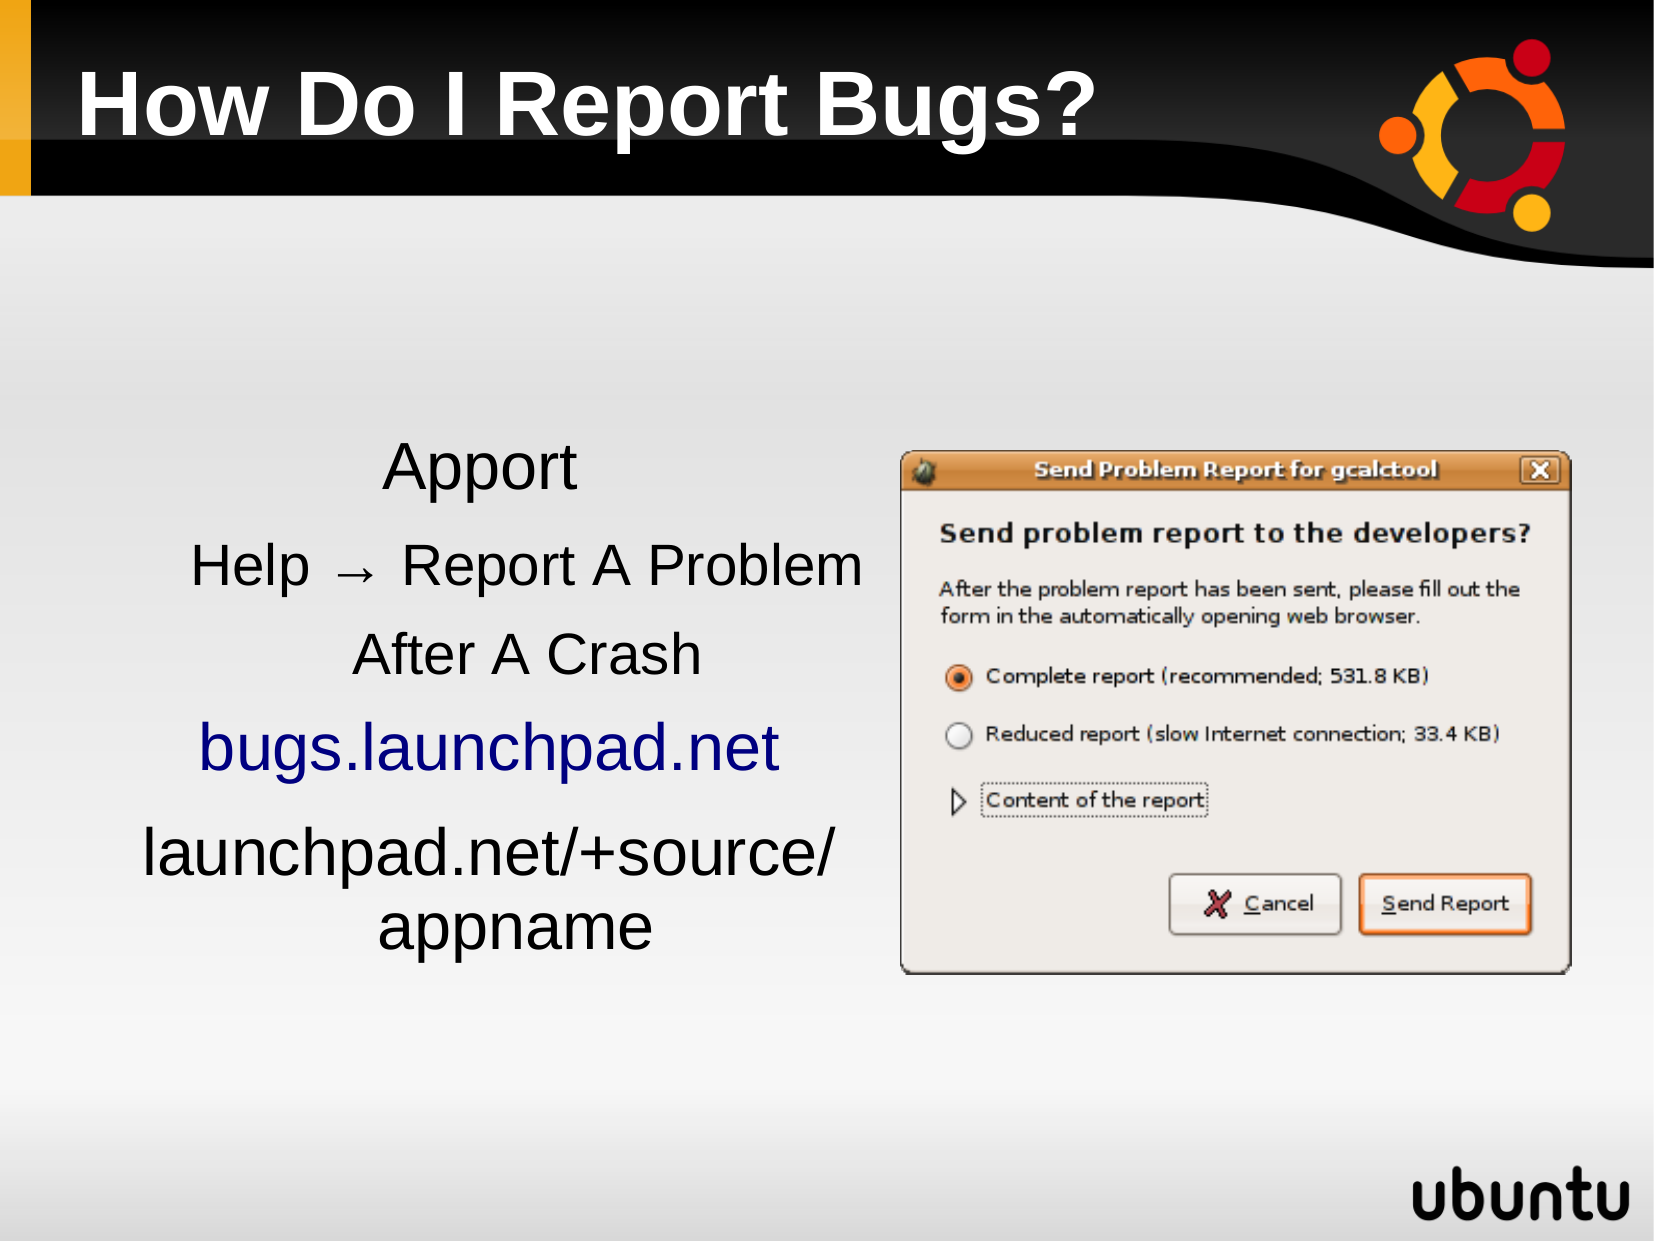

# How Do I Report Bugs?
Apport
Help → Report A Problem
After A Crash
bugs.launchpad.net
launchpad.net/+source/appname